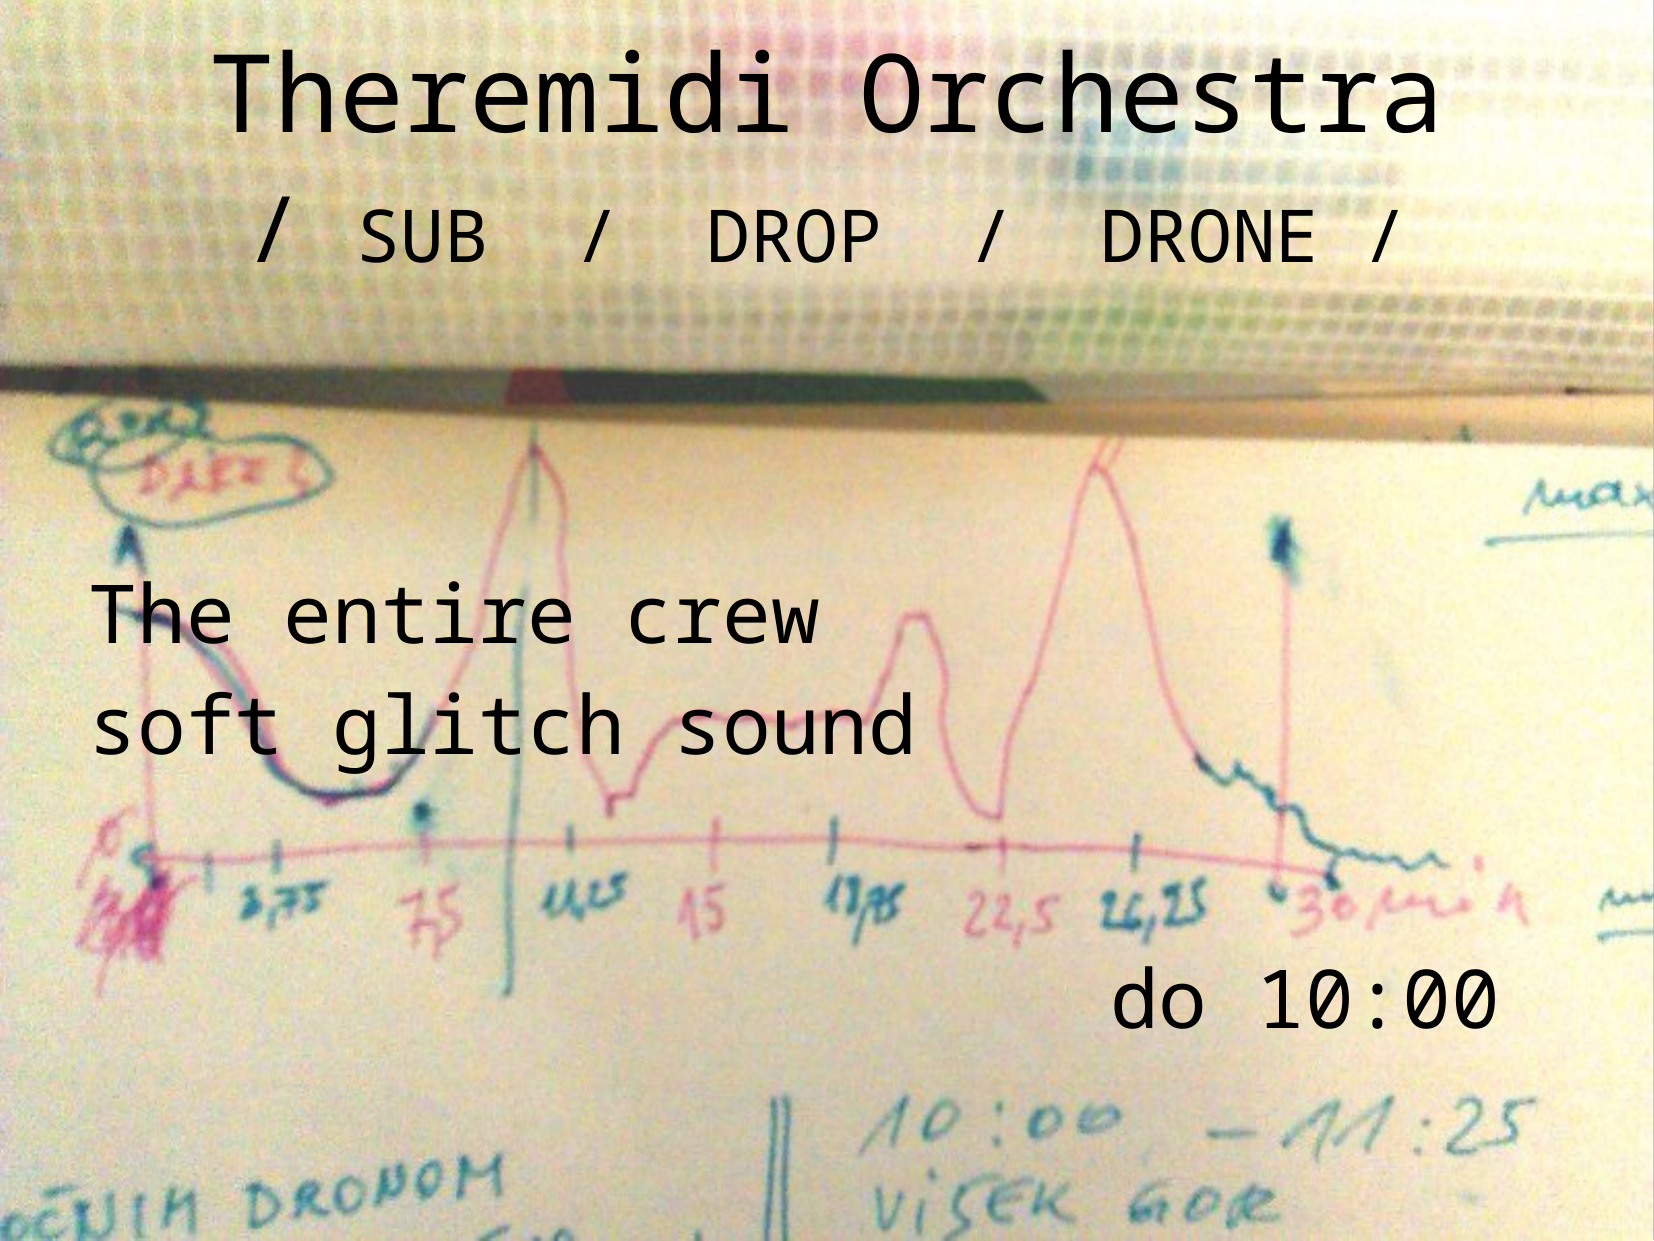

# Theremidi Orchestra / SUB / DROP / DRONE /
The entire crew
soft glitch sound
do 10:00